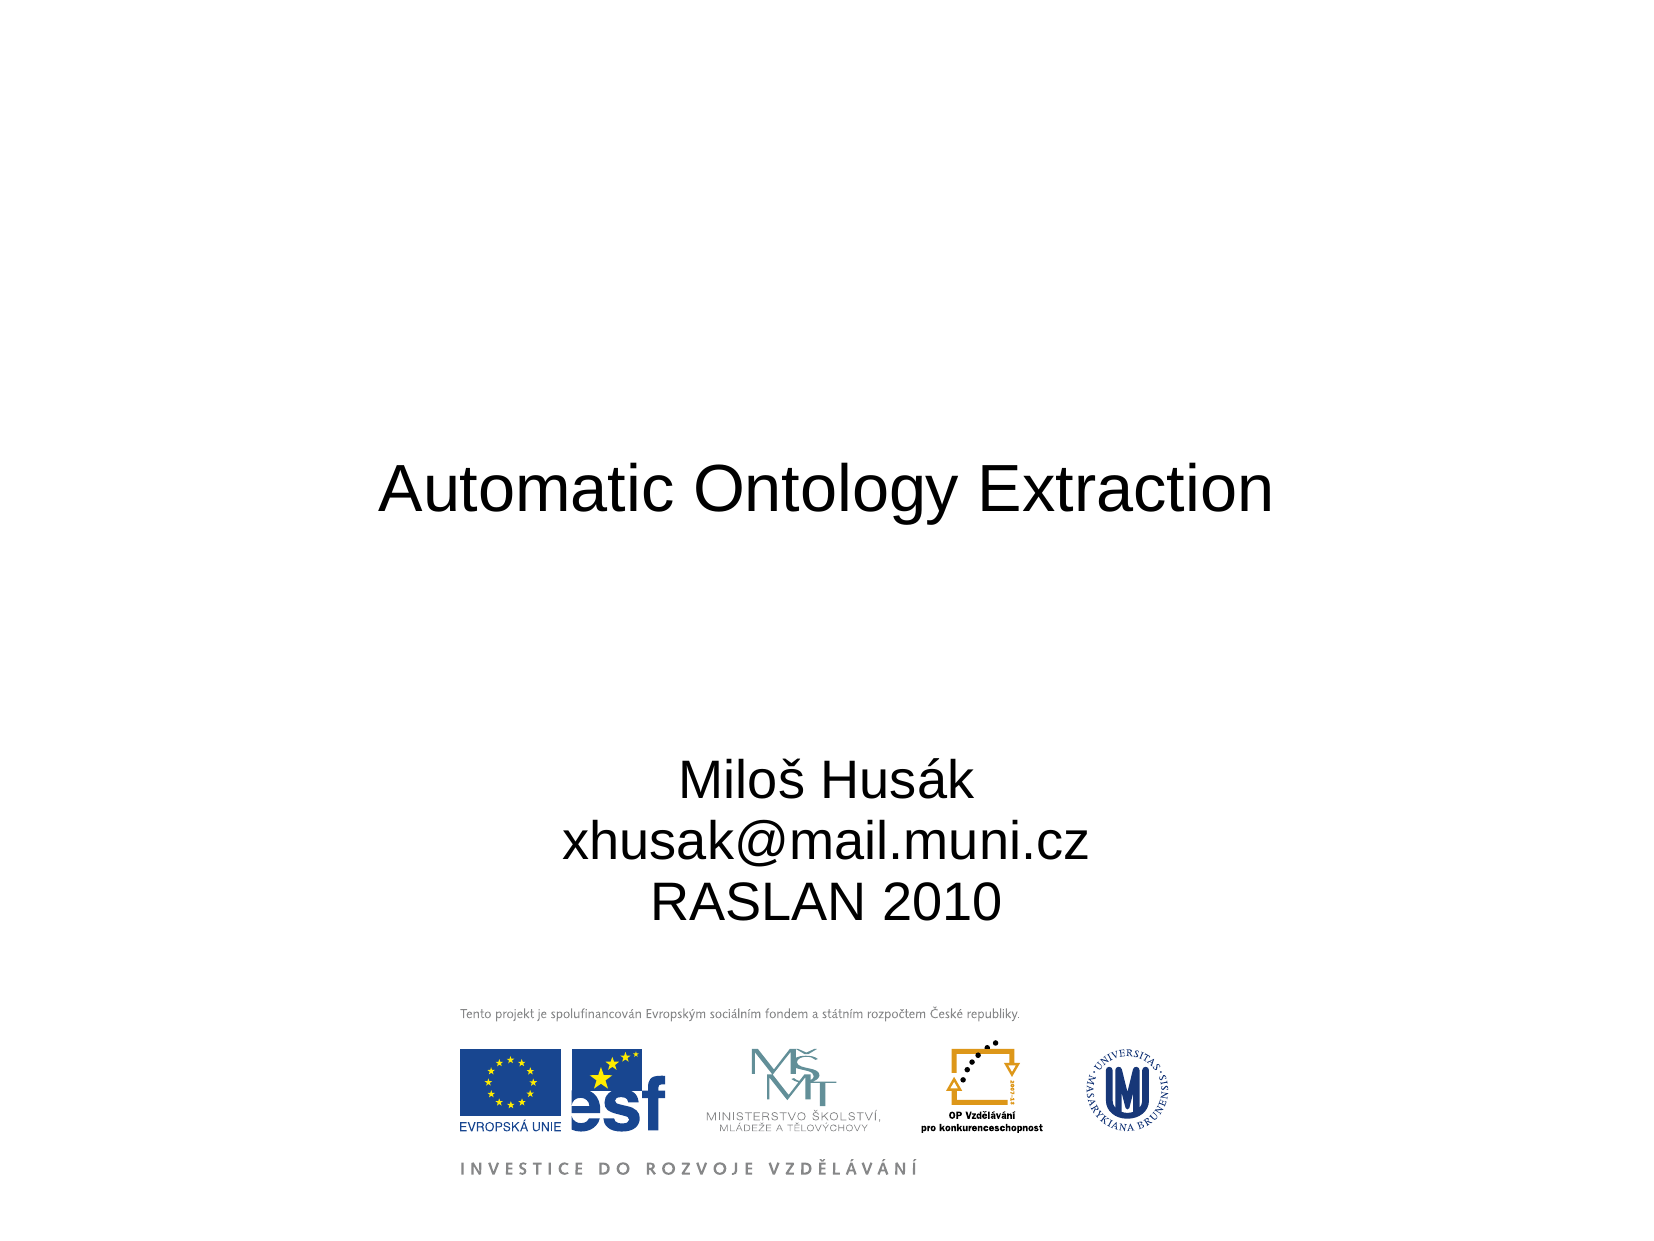

# Automatic Ontology Extraction
Miloš Husák
xhusak@mail.muni.cz
RASLAN 2010